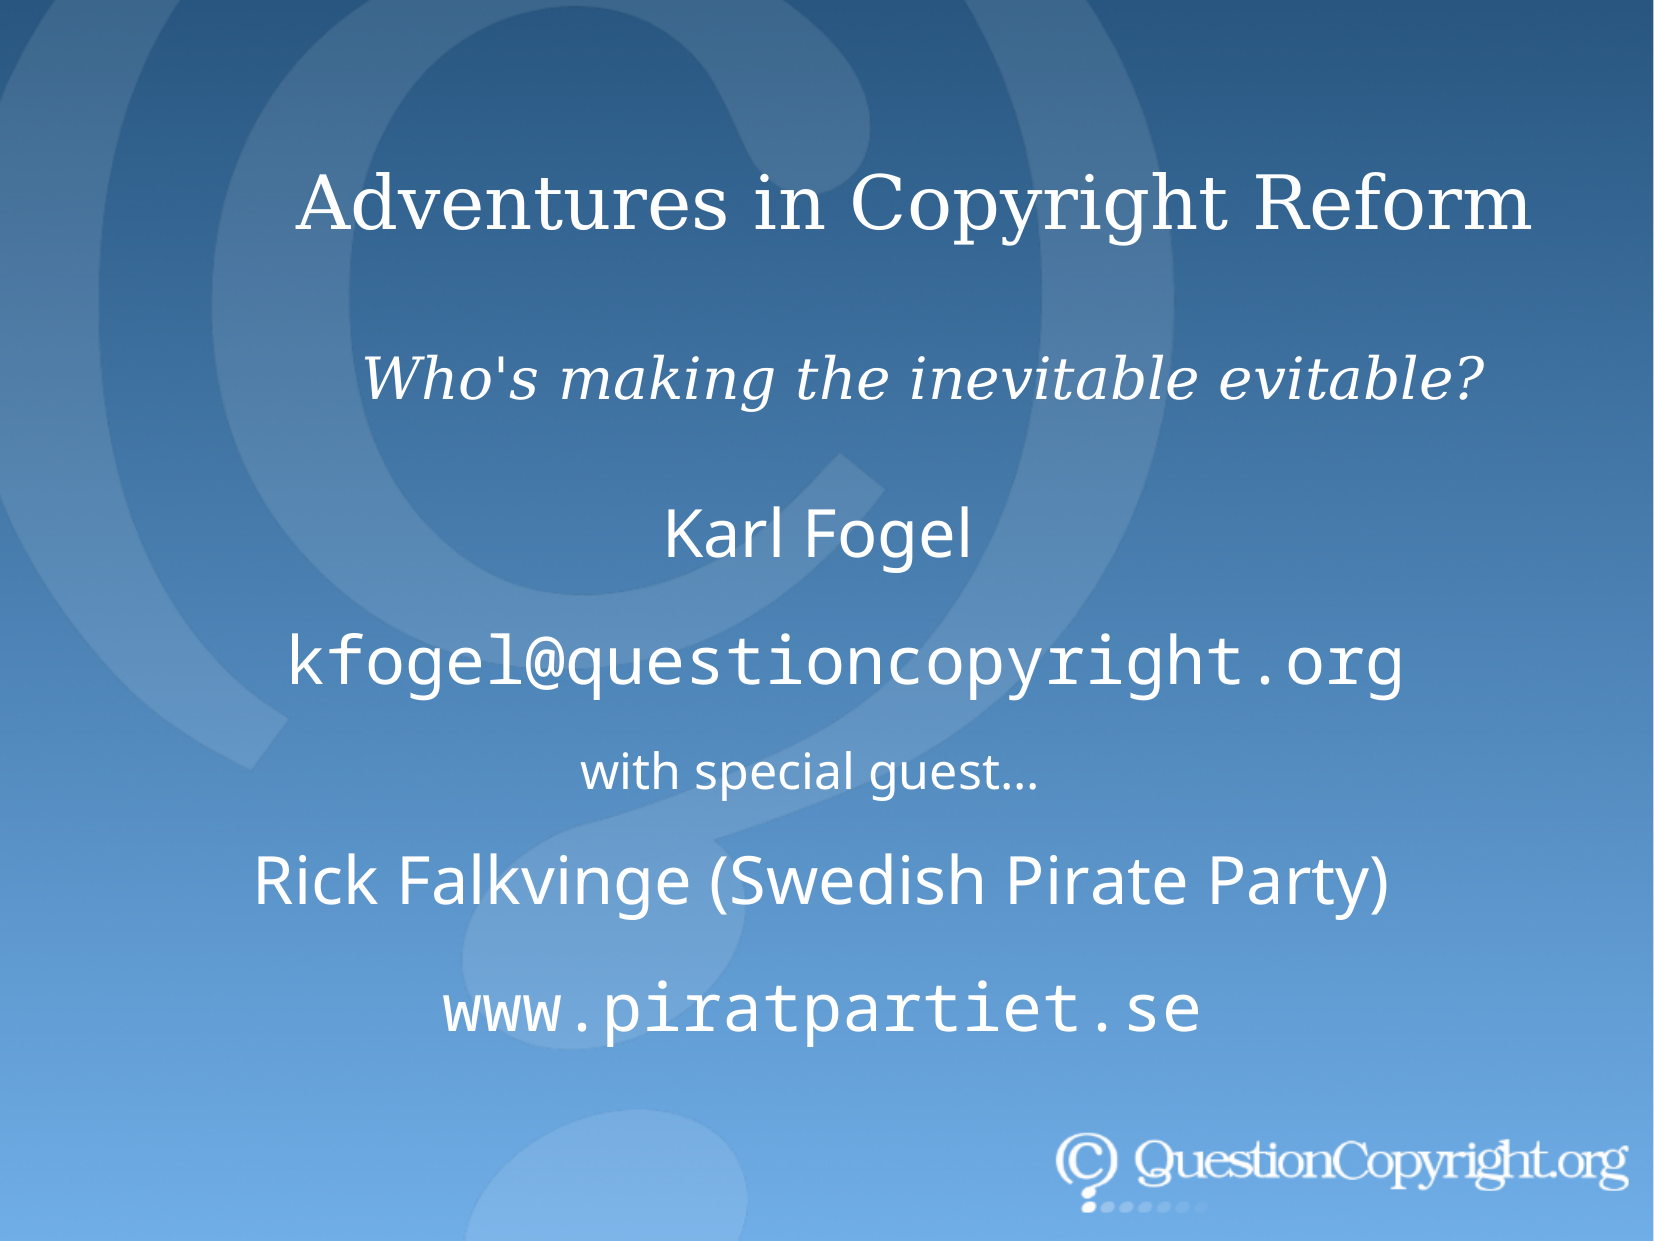

Adventures in Copyright Reform
Who's making the inevitable evitable?
Karl Fogel
kfogel@questioncopyright.org
with special guest...
Rick Falkvinge (Swedish Pirate Party)
www.piratpartiet.se